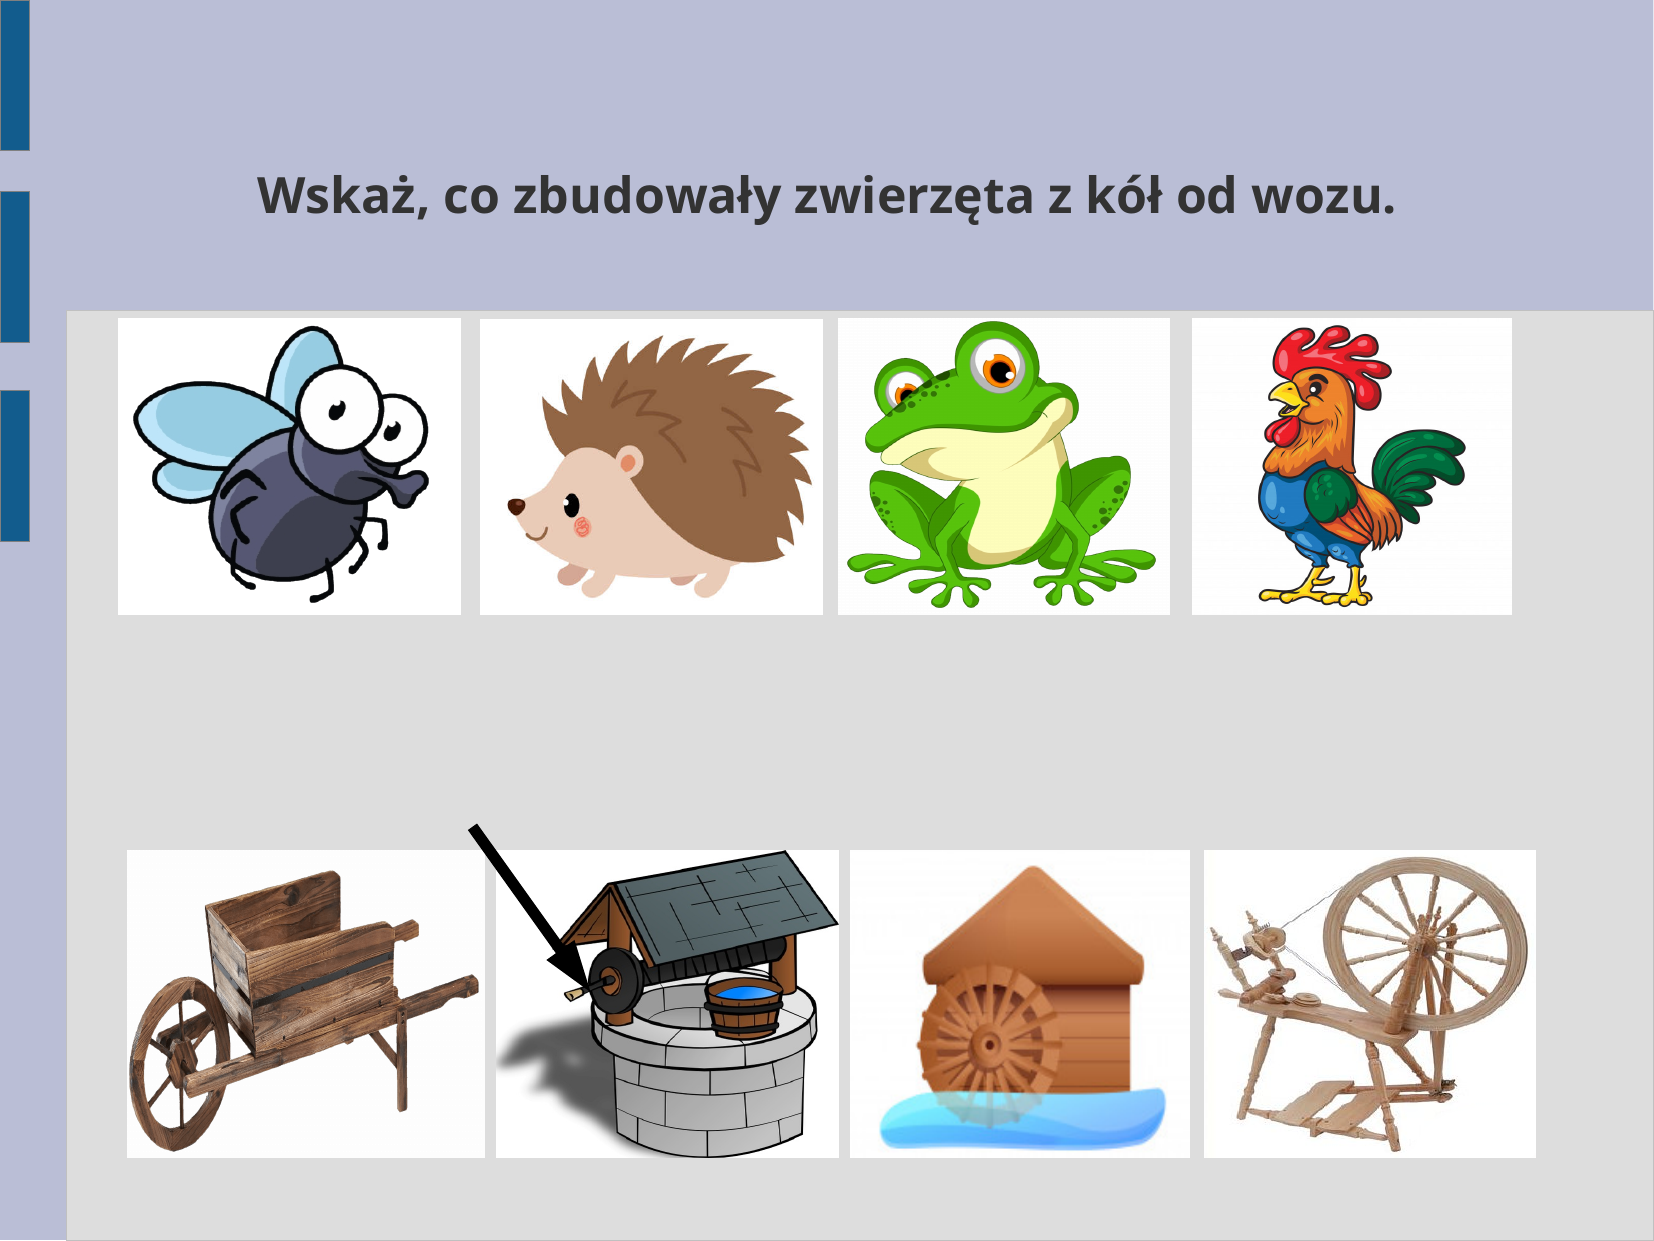

# Wskaż, co zbudowały zwierzęta z kół od wozu.